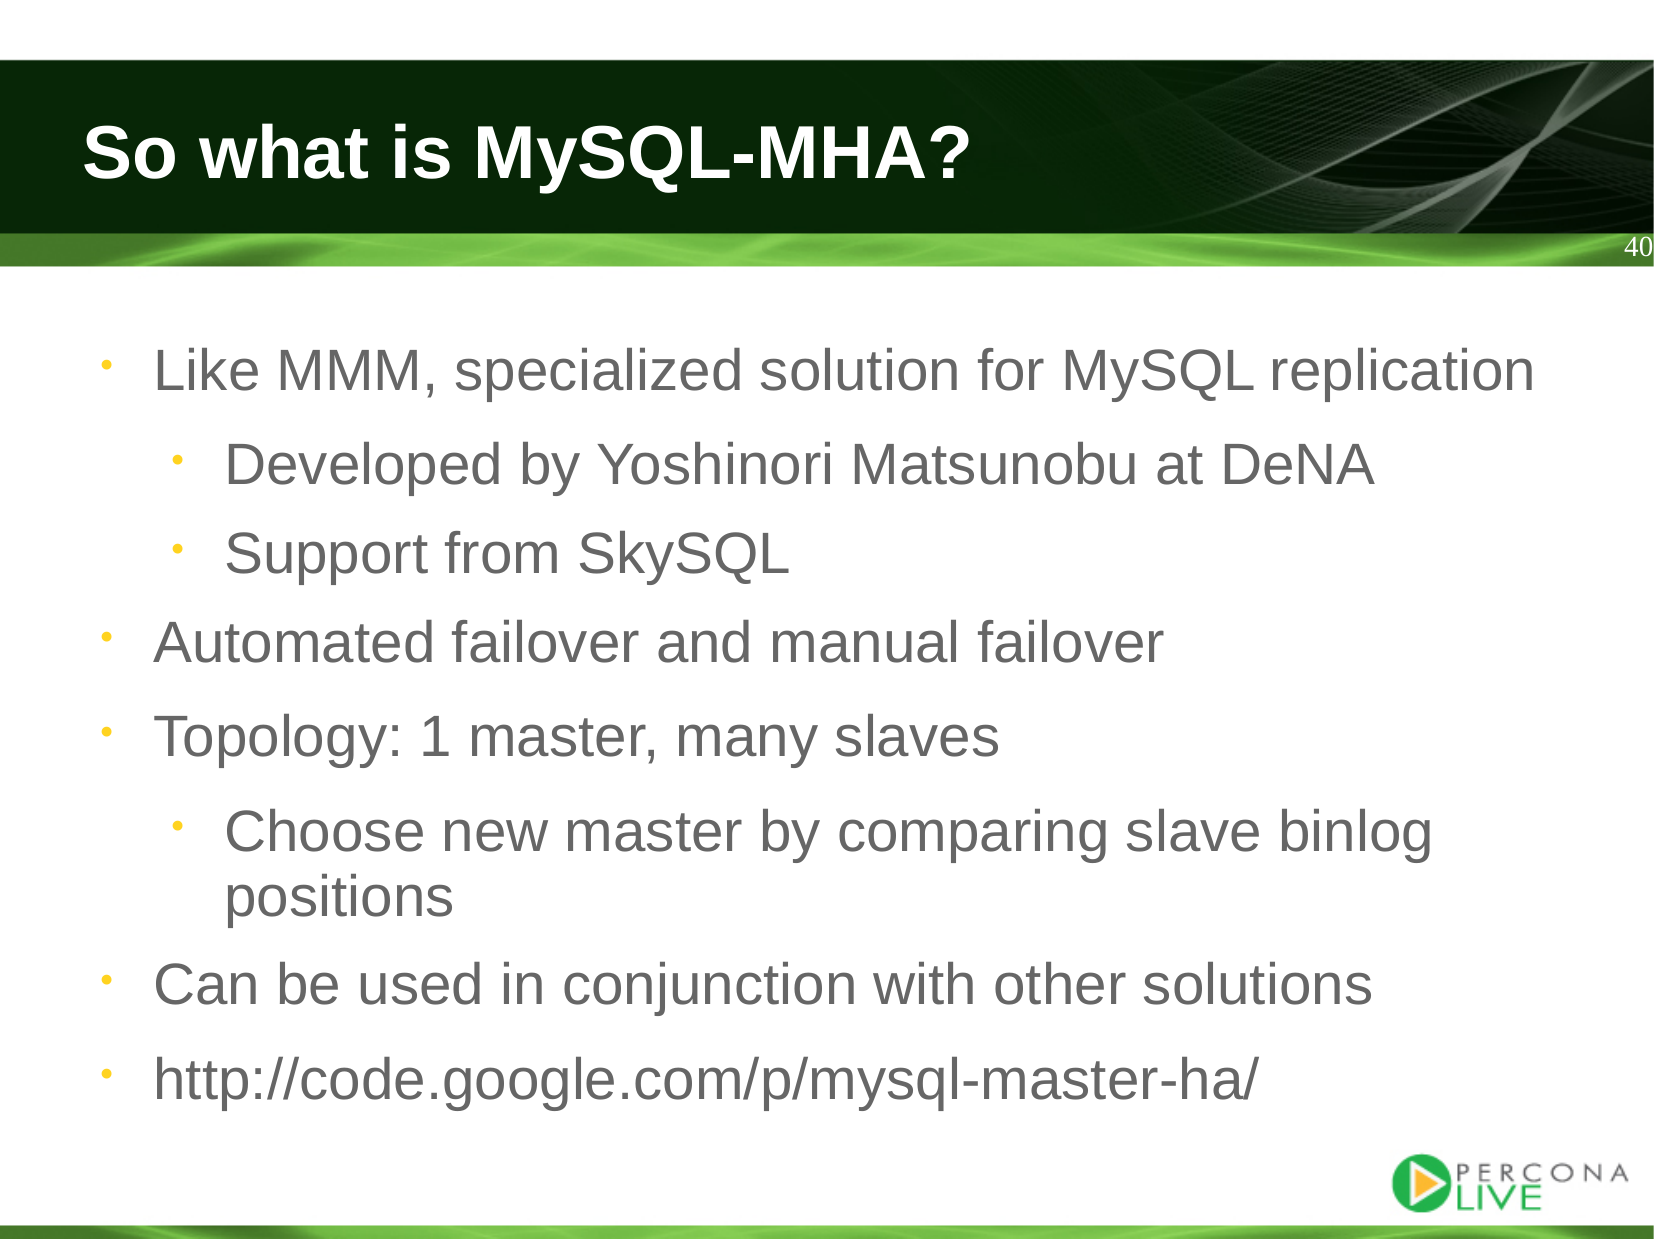

# So what is MySQL-MHA?
40
Like MMM, specialized solution for MySQL replication
Developed by Yoshinori Matsunobu at DeNA
Support from SkySQL
Automated failover and manual failover
Topology: 1 master, many slaves
Choose new master by comparing slave binlog positions
Can be used in conjunction with other solutions
http://code.google.com/p/mysql-master-ha/